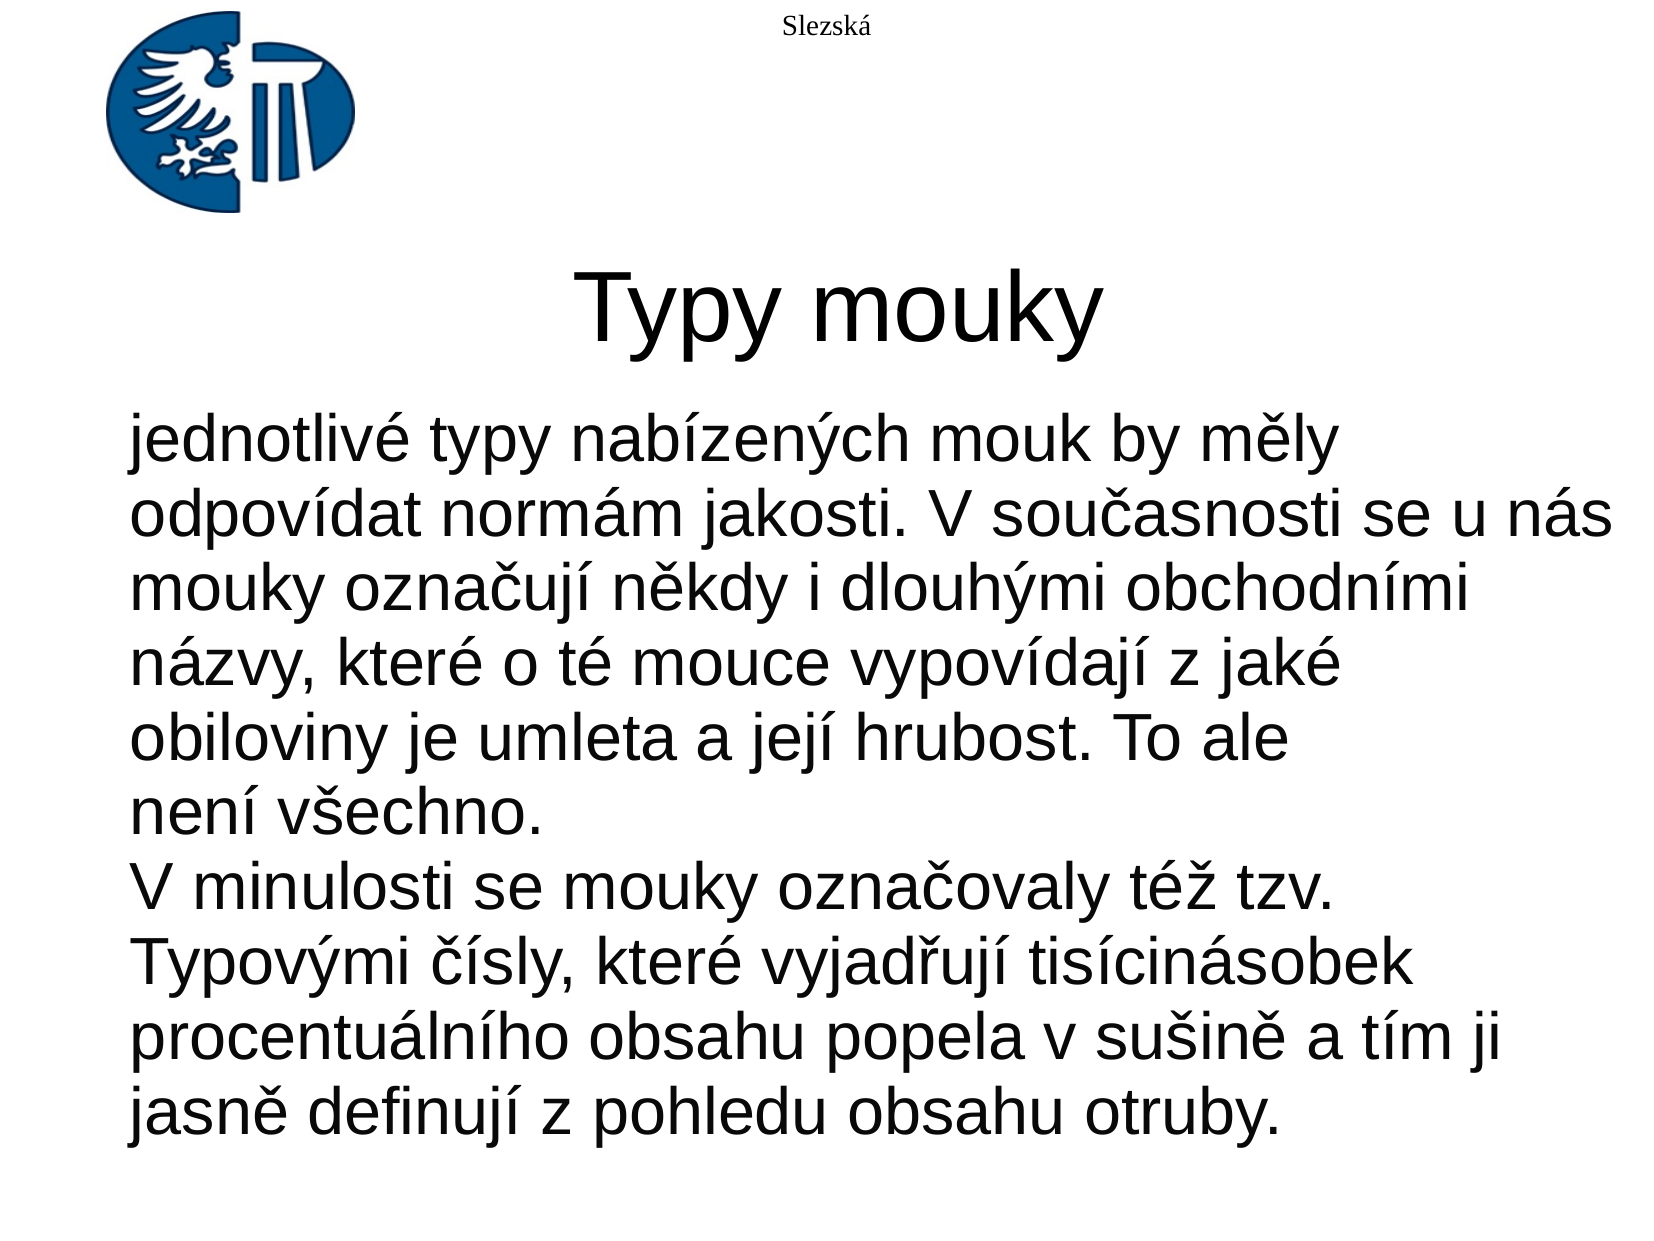

ahoj
# Typy mouky
jednotlivé typy nabízených mouk by měly odpovídat normám jakosti. V současnosti se u nás mouky označují někdy i dlouhými obchodními názvy, které o té mouce vypovídají z jaké obiloviny je umleta a její hrubost. To ale není všechno.
V minulosti se mouky označovaly též tzv. Typovými čísly, které vyjadřují tisícinásobek procentuálního obsahu popela v sušině a tím ji jasně definují z pohledu obsahu otruby.